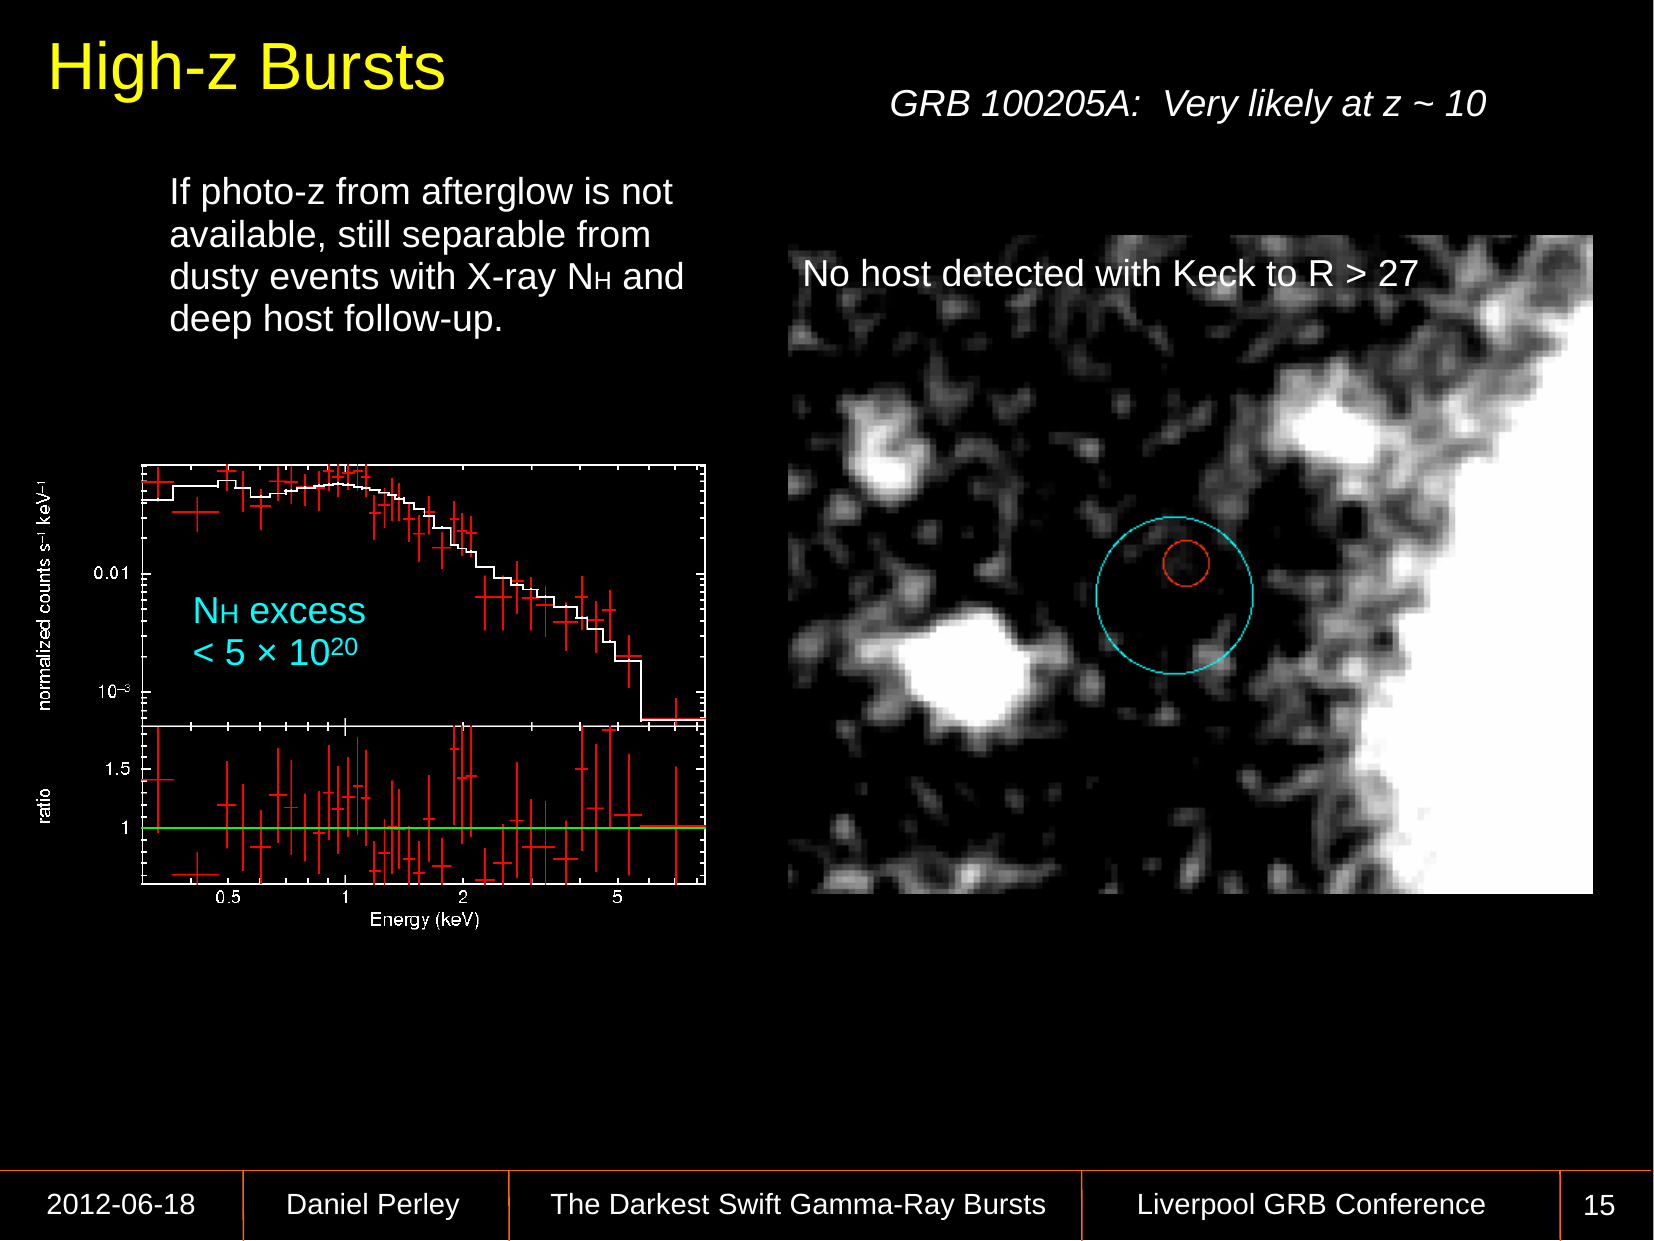

# High-z Bursts
GRB 100205A: Very likely at z ~ 10
If photo-z from afterglow is not available, still separable from dusty events with X-ray NH and deep host follow-up.
No host detected with Keck to R > 27
NH excess
< 5 × 1020
15